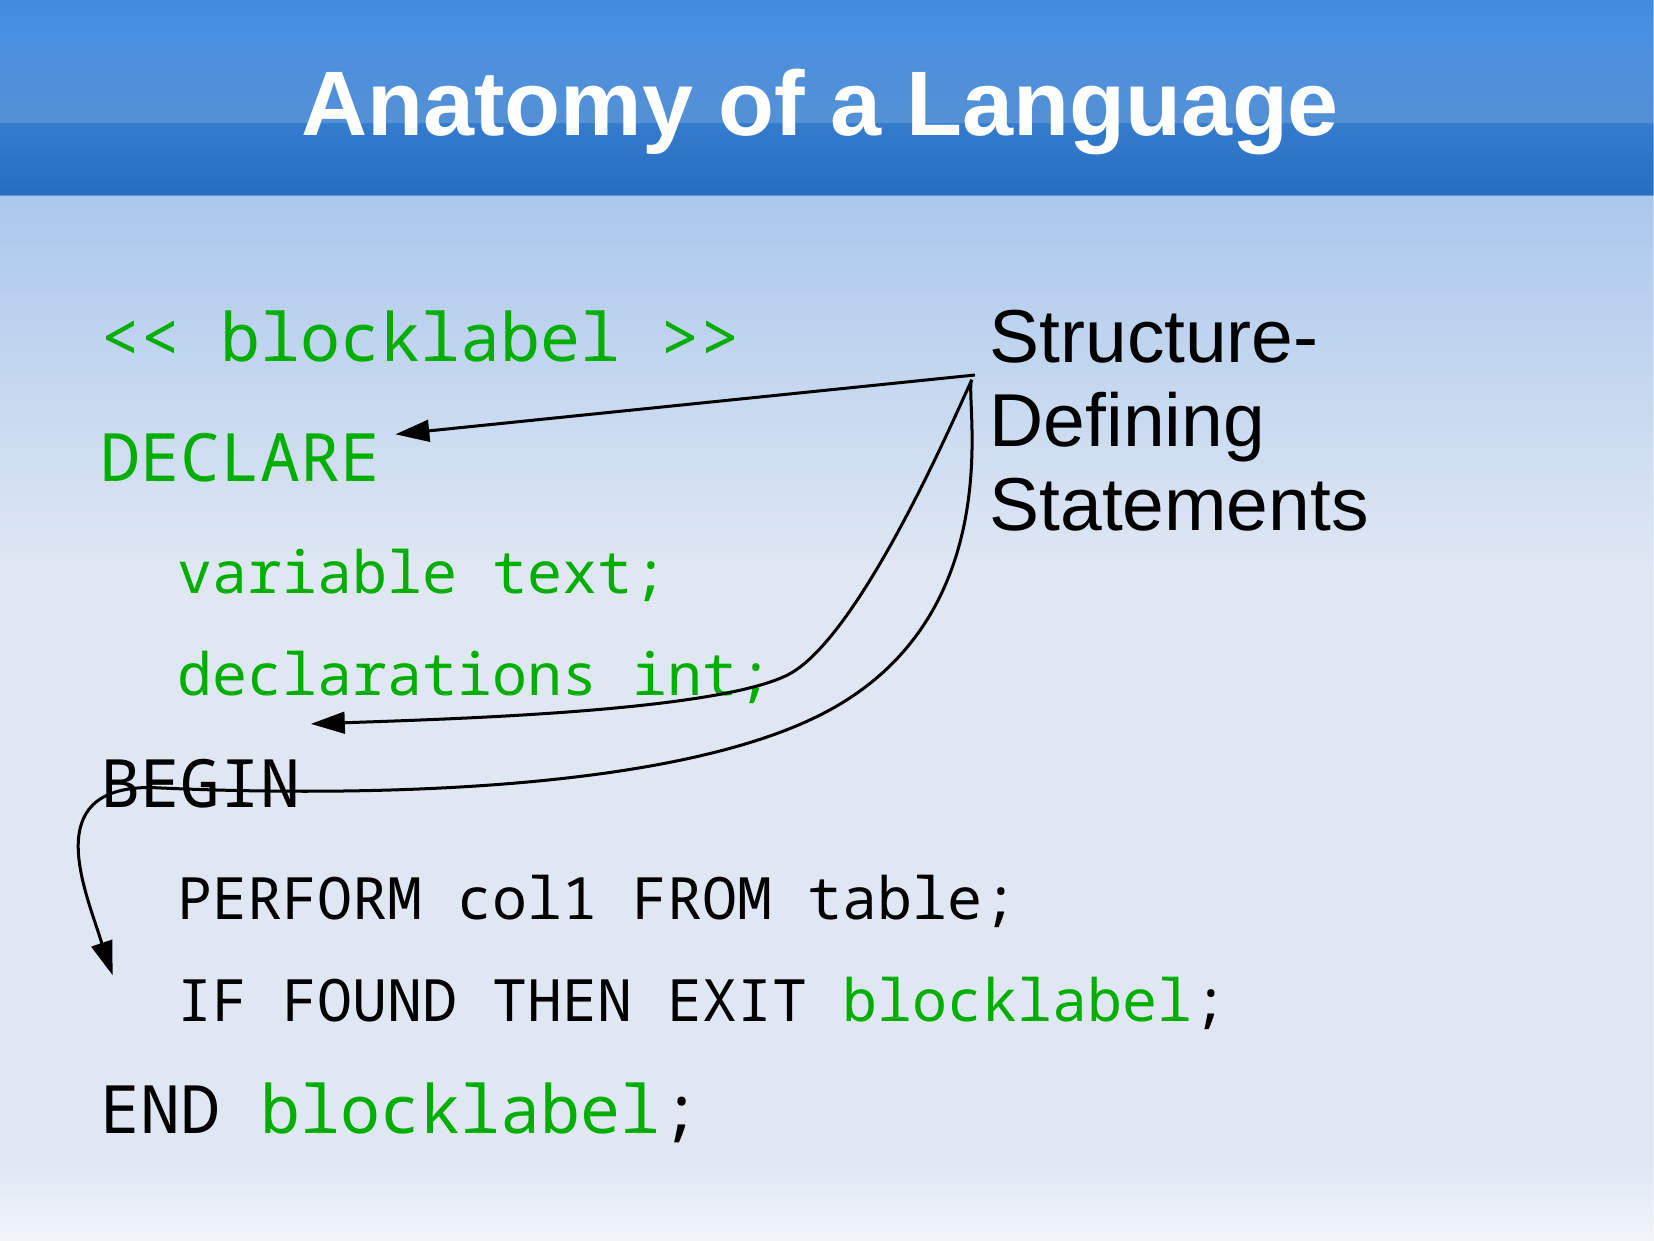

# Anatomy of a Language
Structure-Defining Statements
<< blocklabel >>
DECLARE
variable text;
declarations int;
BEGIN
PERFORM col1 FROM table;
IF FOUND THEN EXIT blocklabel;
END blocklabel;